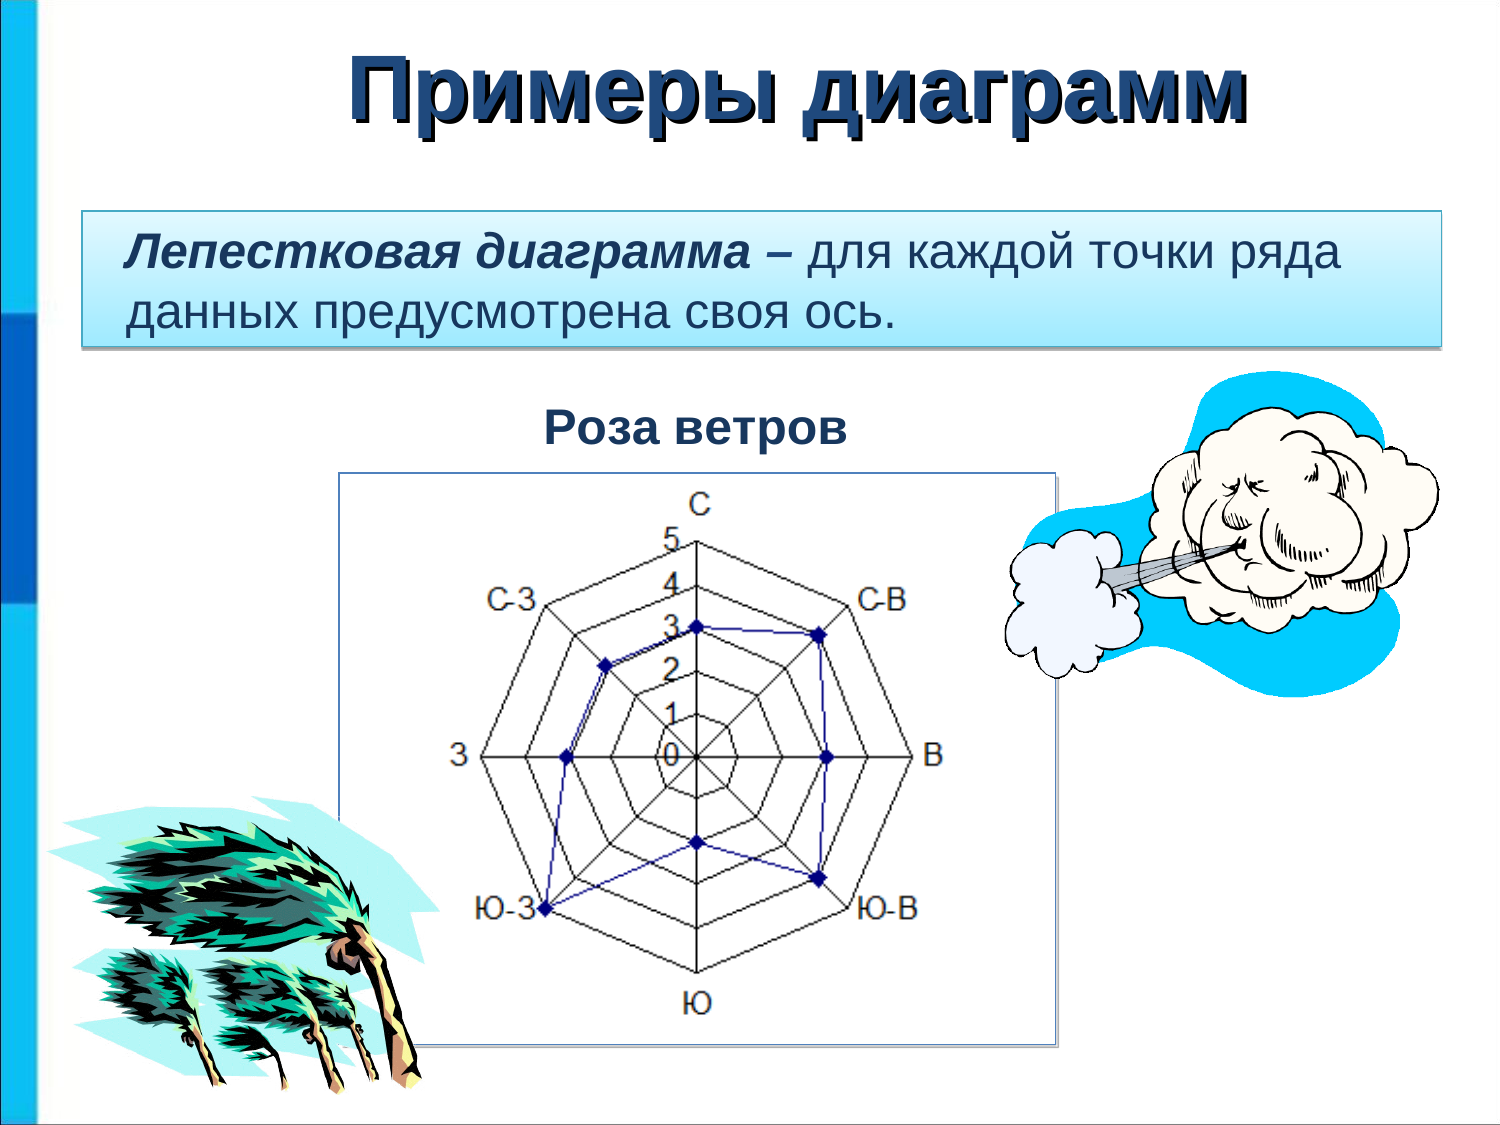

Примеры диаграмм
Лепестковая диаграмма – для каждой точки ряда данных предусмотрена своя ось.
Роза ветров